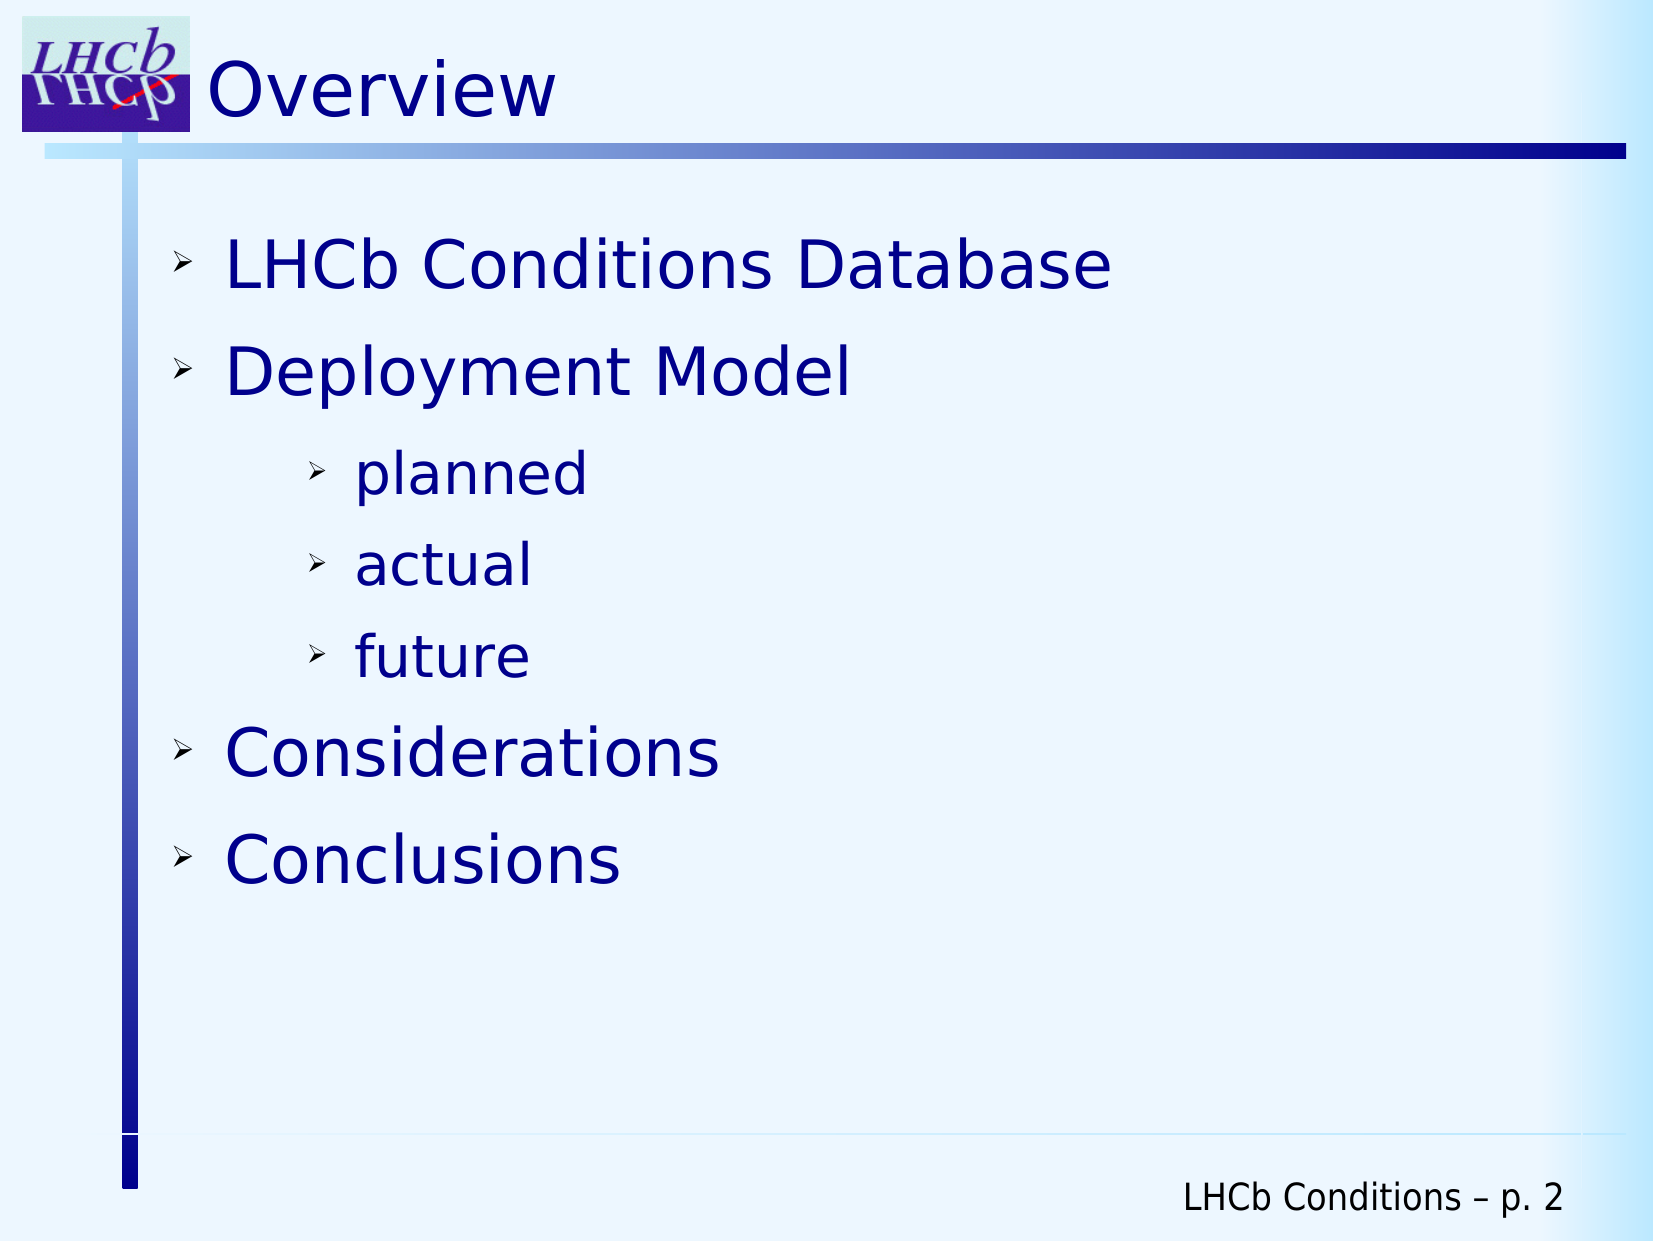

# Overview
LHCb Conditions Database
Deployment Model
planned
actual
future
Considerations
Conclusions